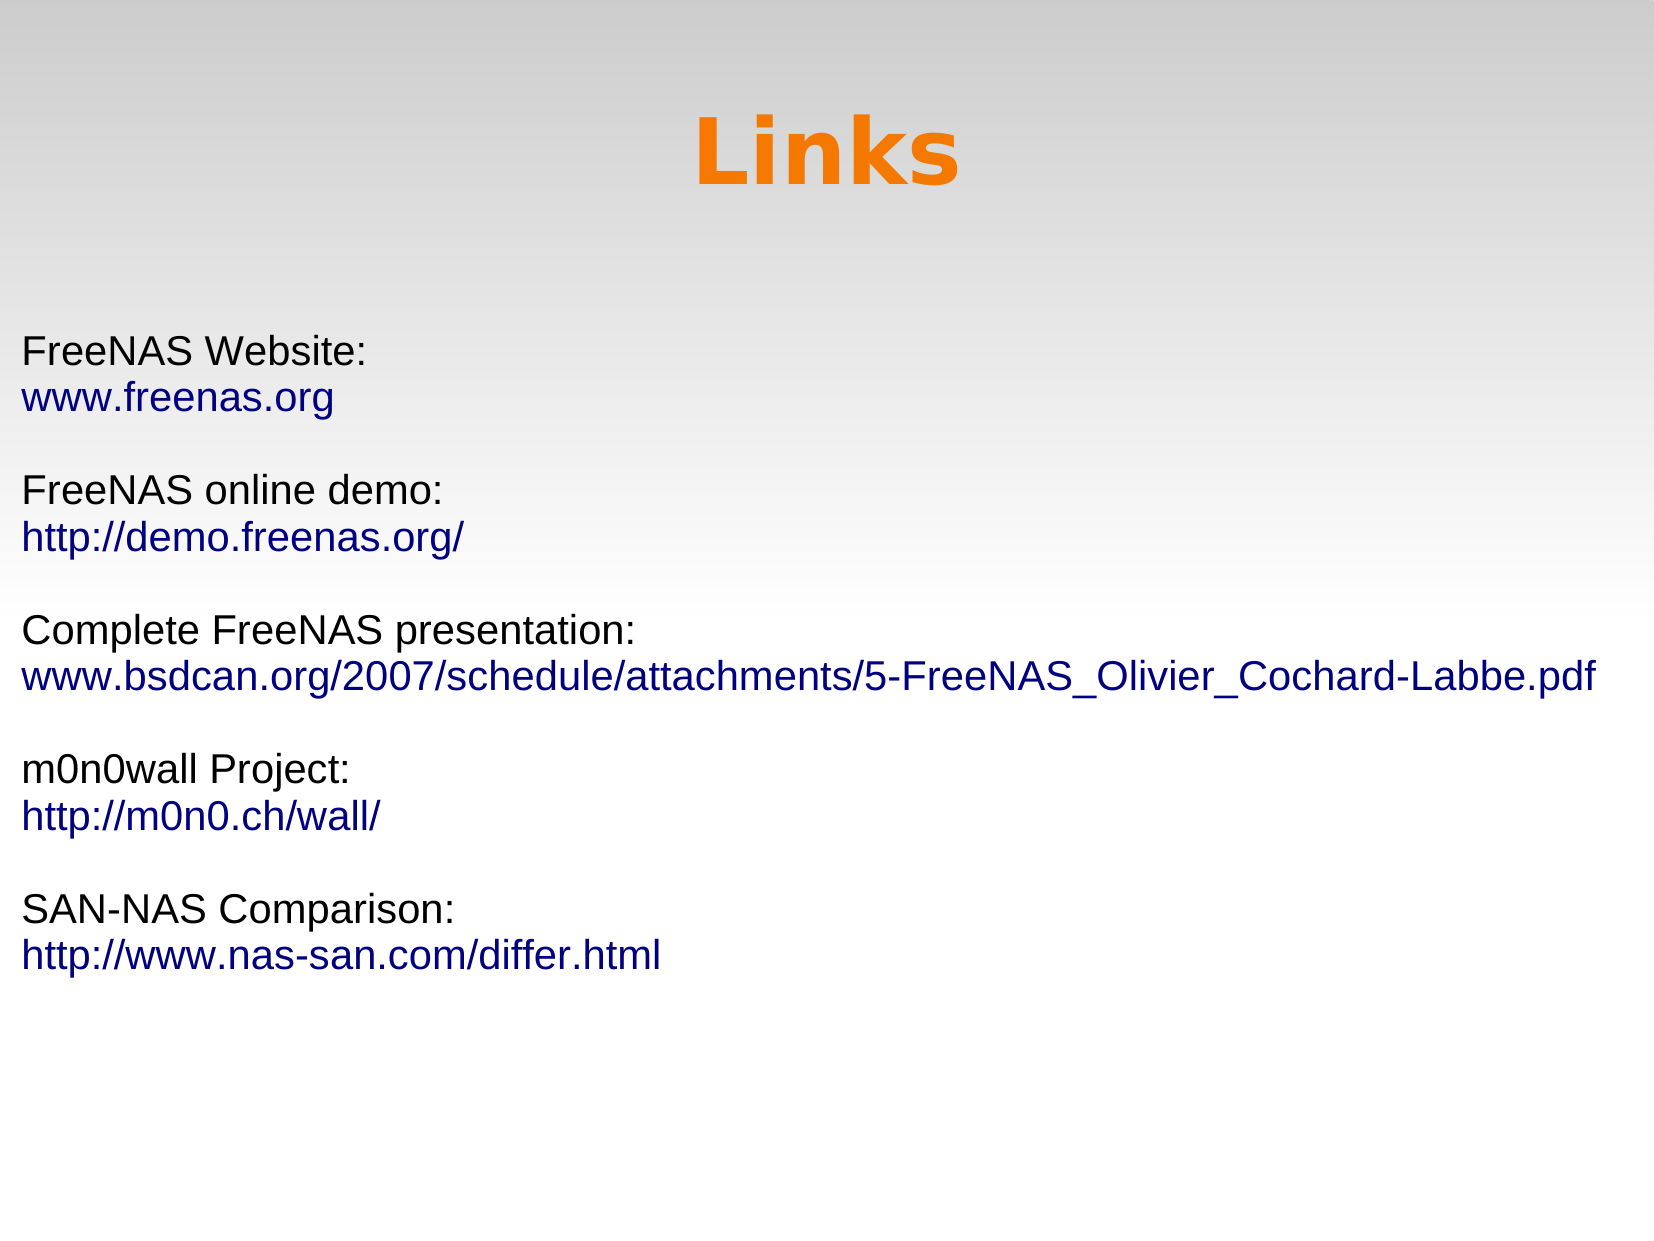

# Links
FreeNAS Website:
www.freenas.org
FreeNAS online demo:
http://demo.freenas.org/
Complete FreeNAS presentation:
www.bsdcan.org/2007/schedule/attachments/5-FreeNAS_Olivier_Cochard-Labbe.pdf
m0n0wall Project:
http://m0n0.ch/wall/
SAN-NAS Comparison:
http://www.nas-san.com/differ.html